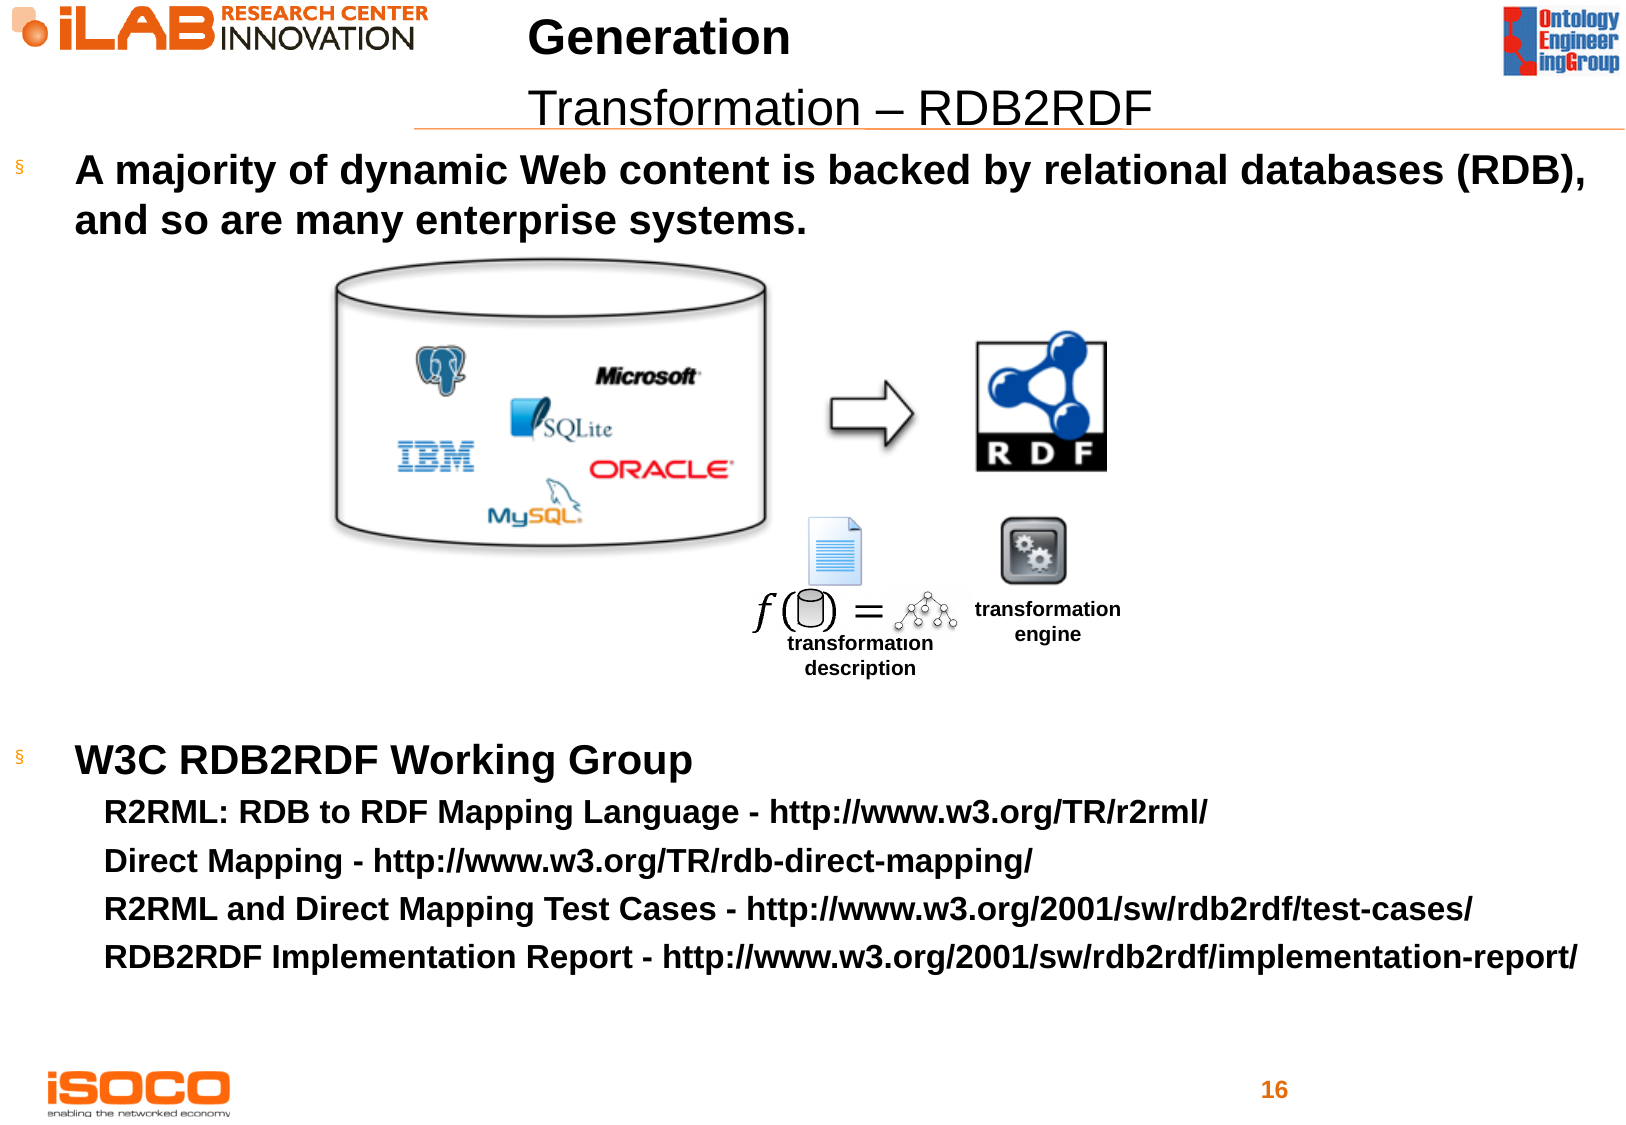

# Generation
Transformation – RDB2RDF
A majority of dynamic Web content is backed by relational databases (RDB), and so are many enterprise systems.
W3C RDB2RDF Working Group
R2RML: RDB to RDF Mapping Language - http://www.w3.org/TR/r2rml/
Direct Mapping - http://www.w3.org/TR/rdb-direct-mapping/
R2RML and Direct Mapping Test Cases - http://www.w3.org/2001/sw/rdb2rdf/test-cases/
RDB2RDF Implementation Report - http://www.w3.org/2001/sw/rdb2rdf/implementation-report/
transformation
engine
transformation
description